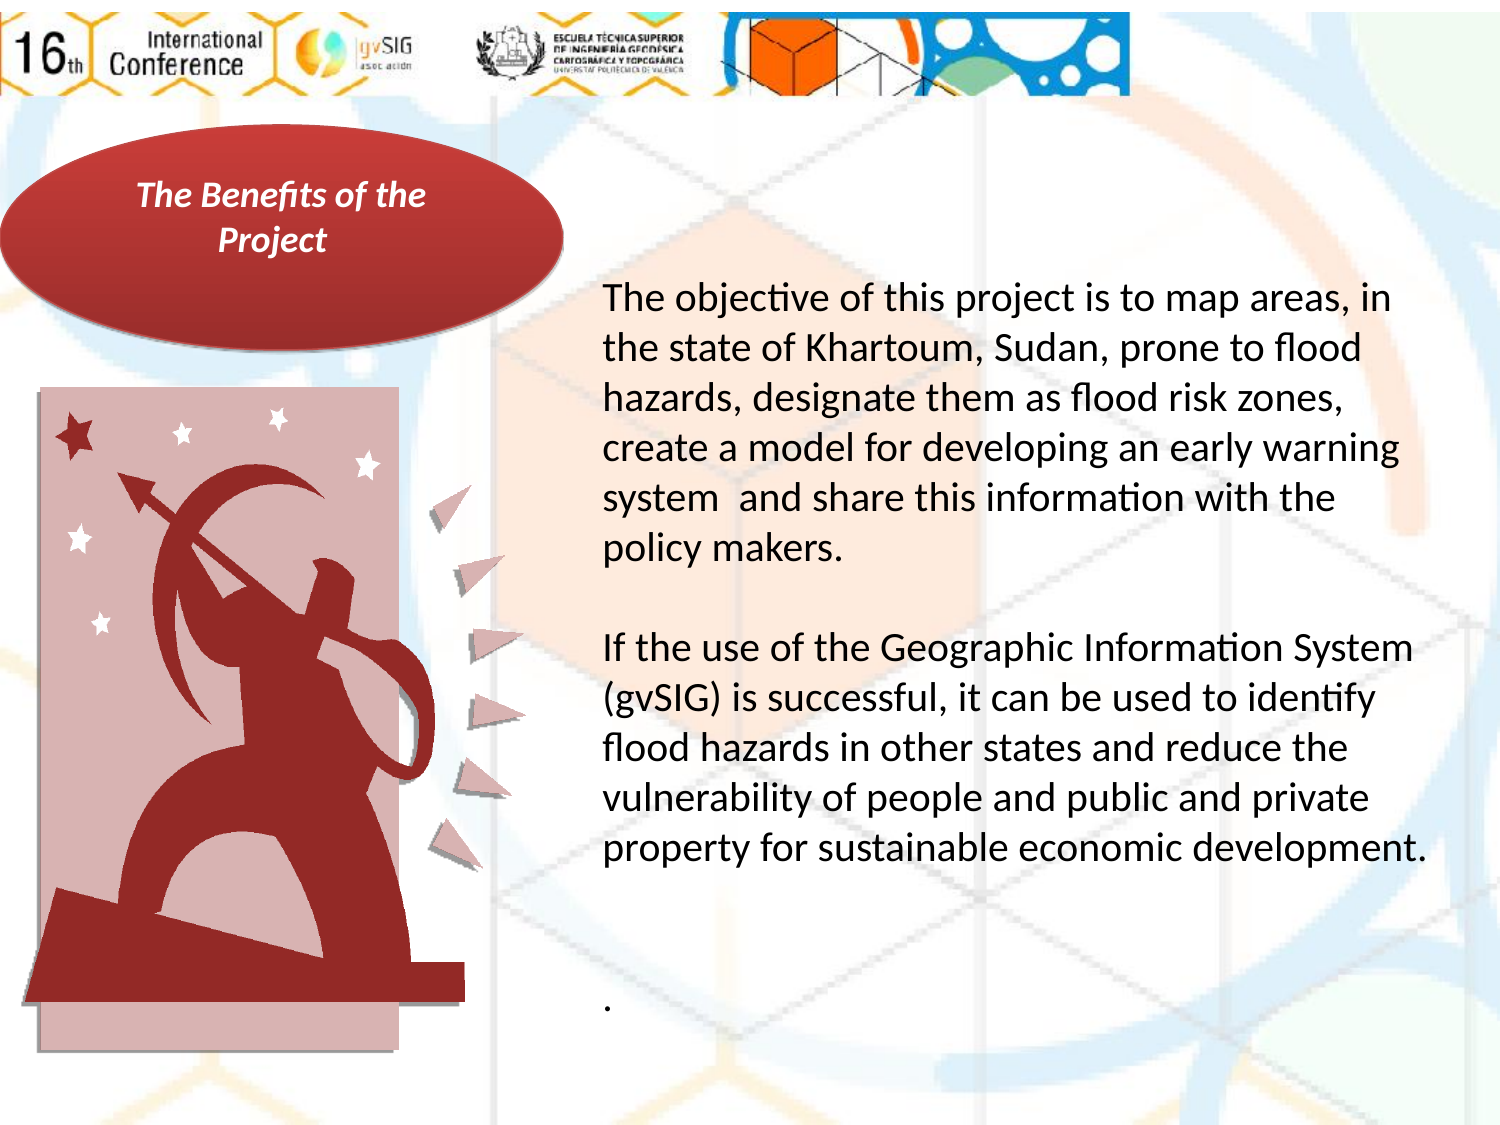

The Benefits of the Project
The objective of this project is to map areas, in the state of Khartoum, Sudan, prone to flood hazards, designate them as flood risk zones, create a model for developing an early warning system and share this information with the policy makers.
If the use of the Geographic Information System (gvSIG) is successful, it can be used to identify flood hazards in other states and reduce the vulnerability of people and public and private property for sustainable economic development.
.